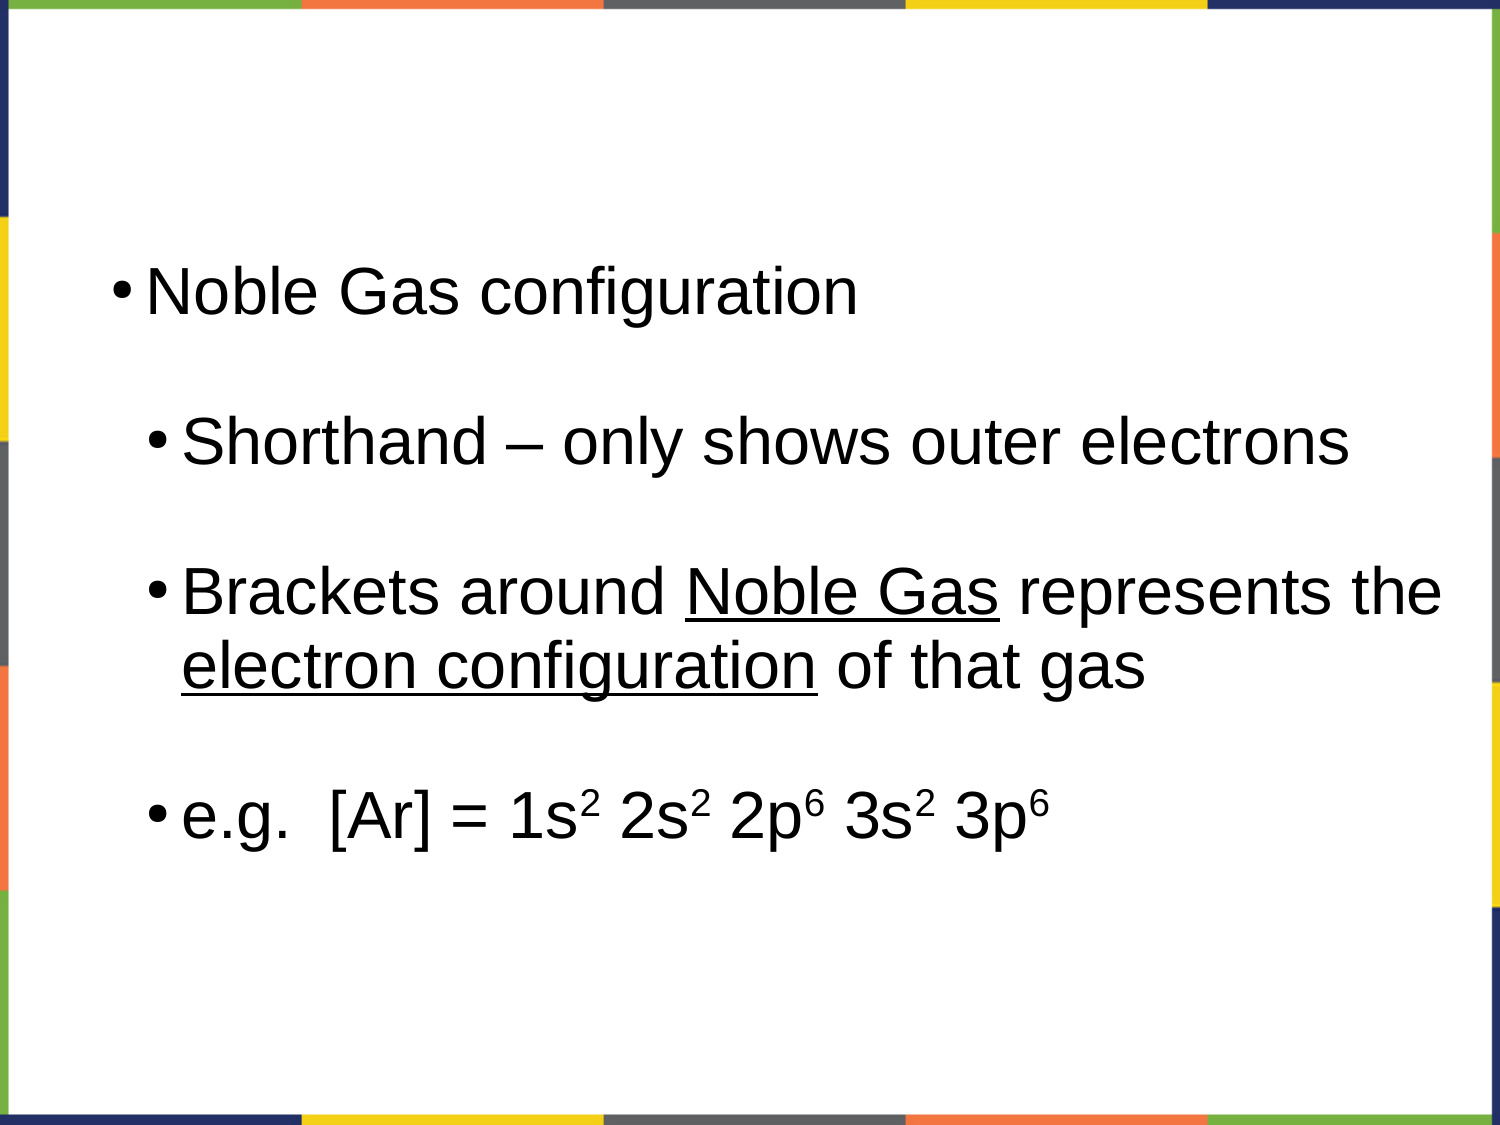

Noble Gas configuration
Shorthand – only shows outer electrons
Brackets around Noble Gas represents the electron configuration of that gas
e.g. [Ar] = 1s2 2s2 2p6 3s2 3p6